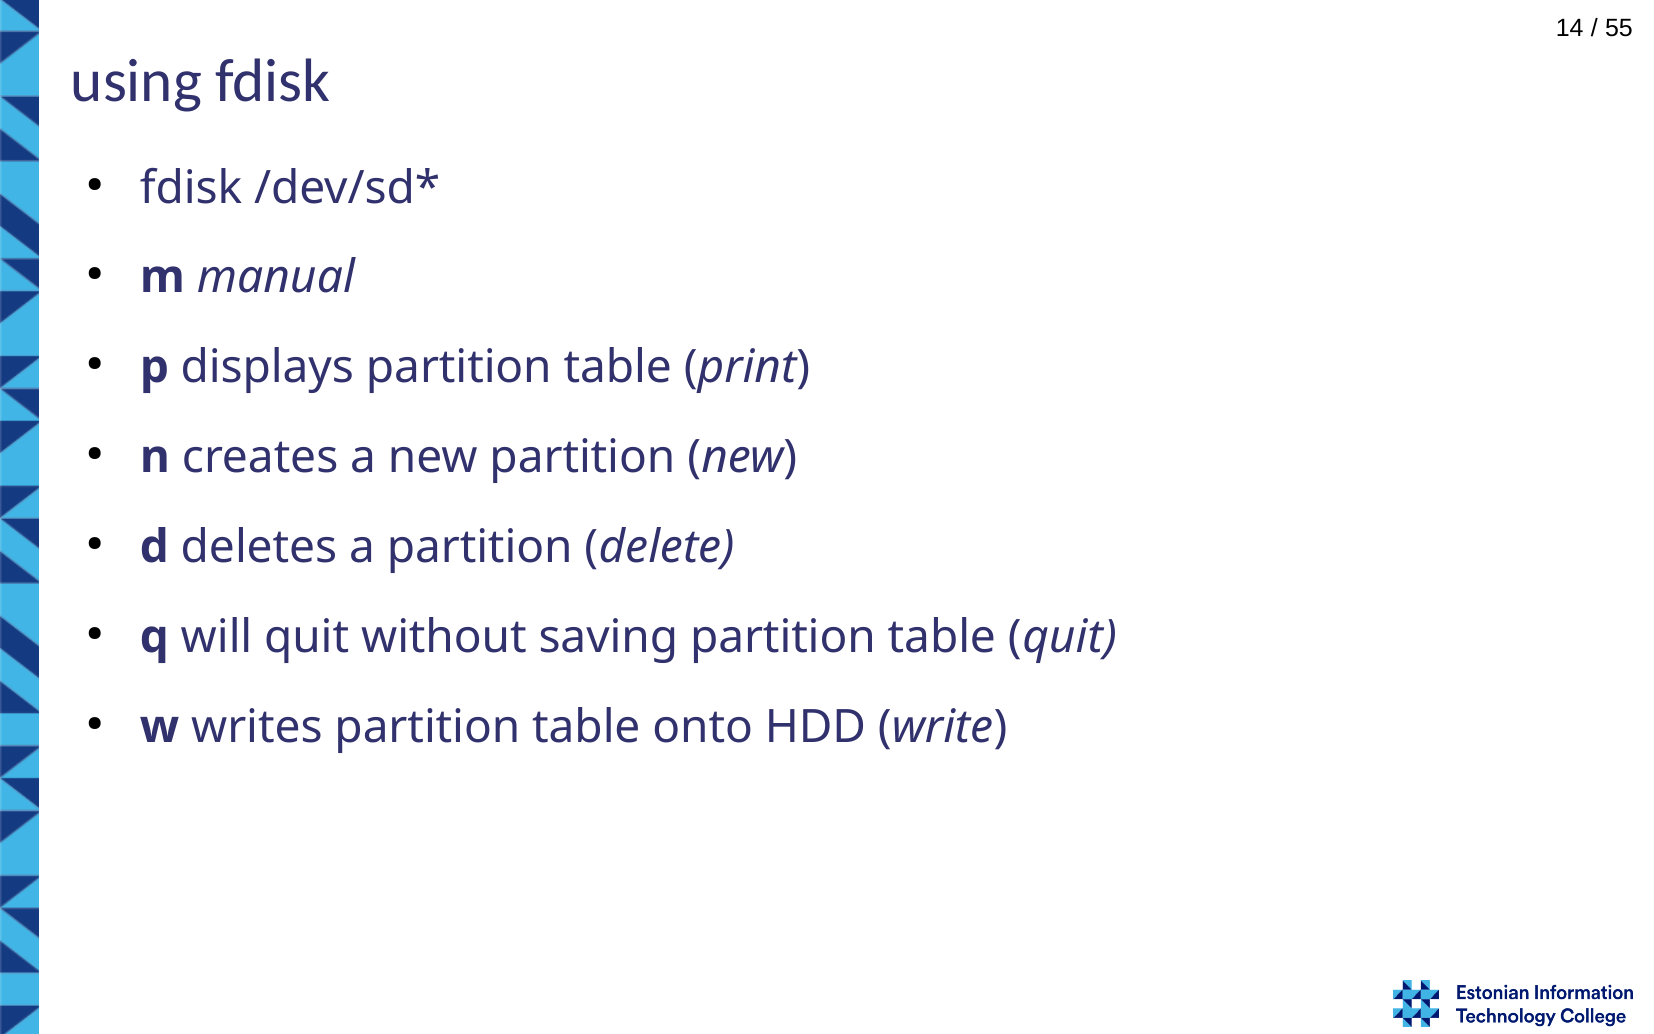

# using fdisk
fdisk /dev/sd*
m manual
p displays partition table (print)
n creates a new partition (new)
d deletes a partition (delete)
q will quit without saving partition table (quit)
w writes partition table onto HDD (write)